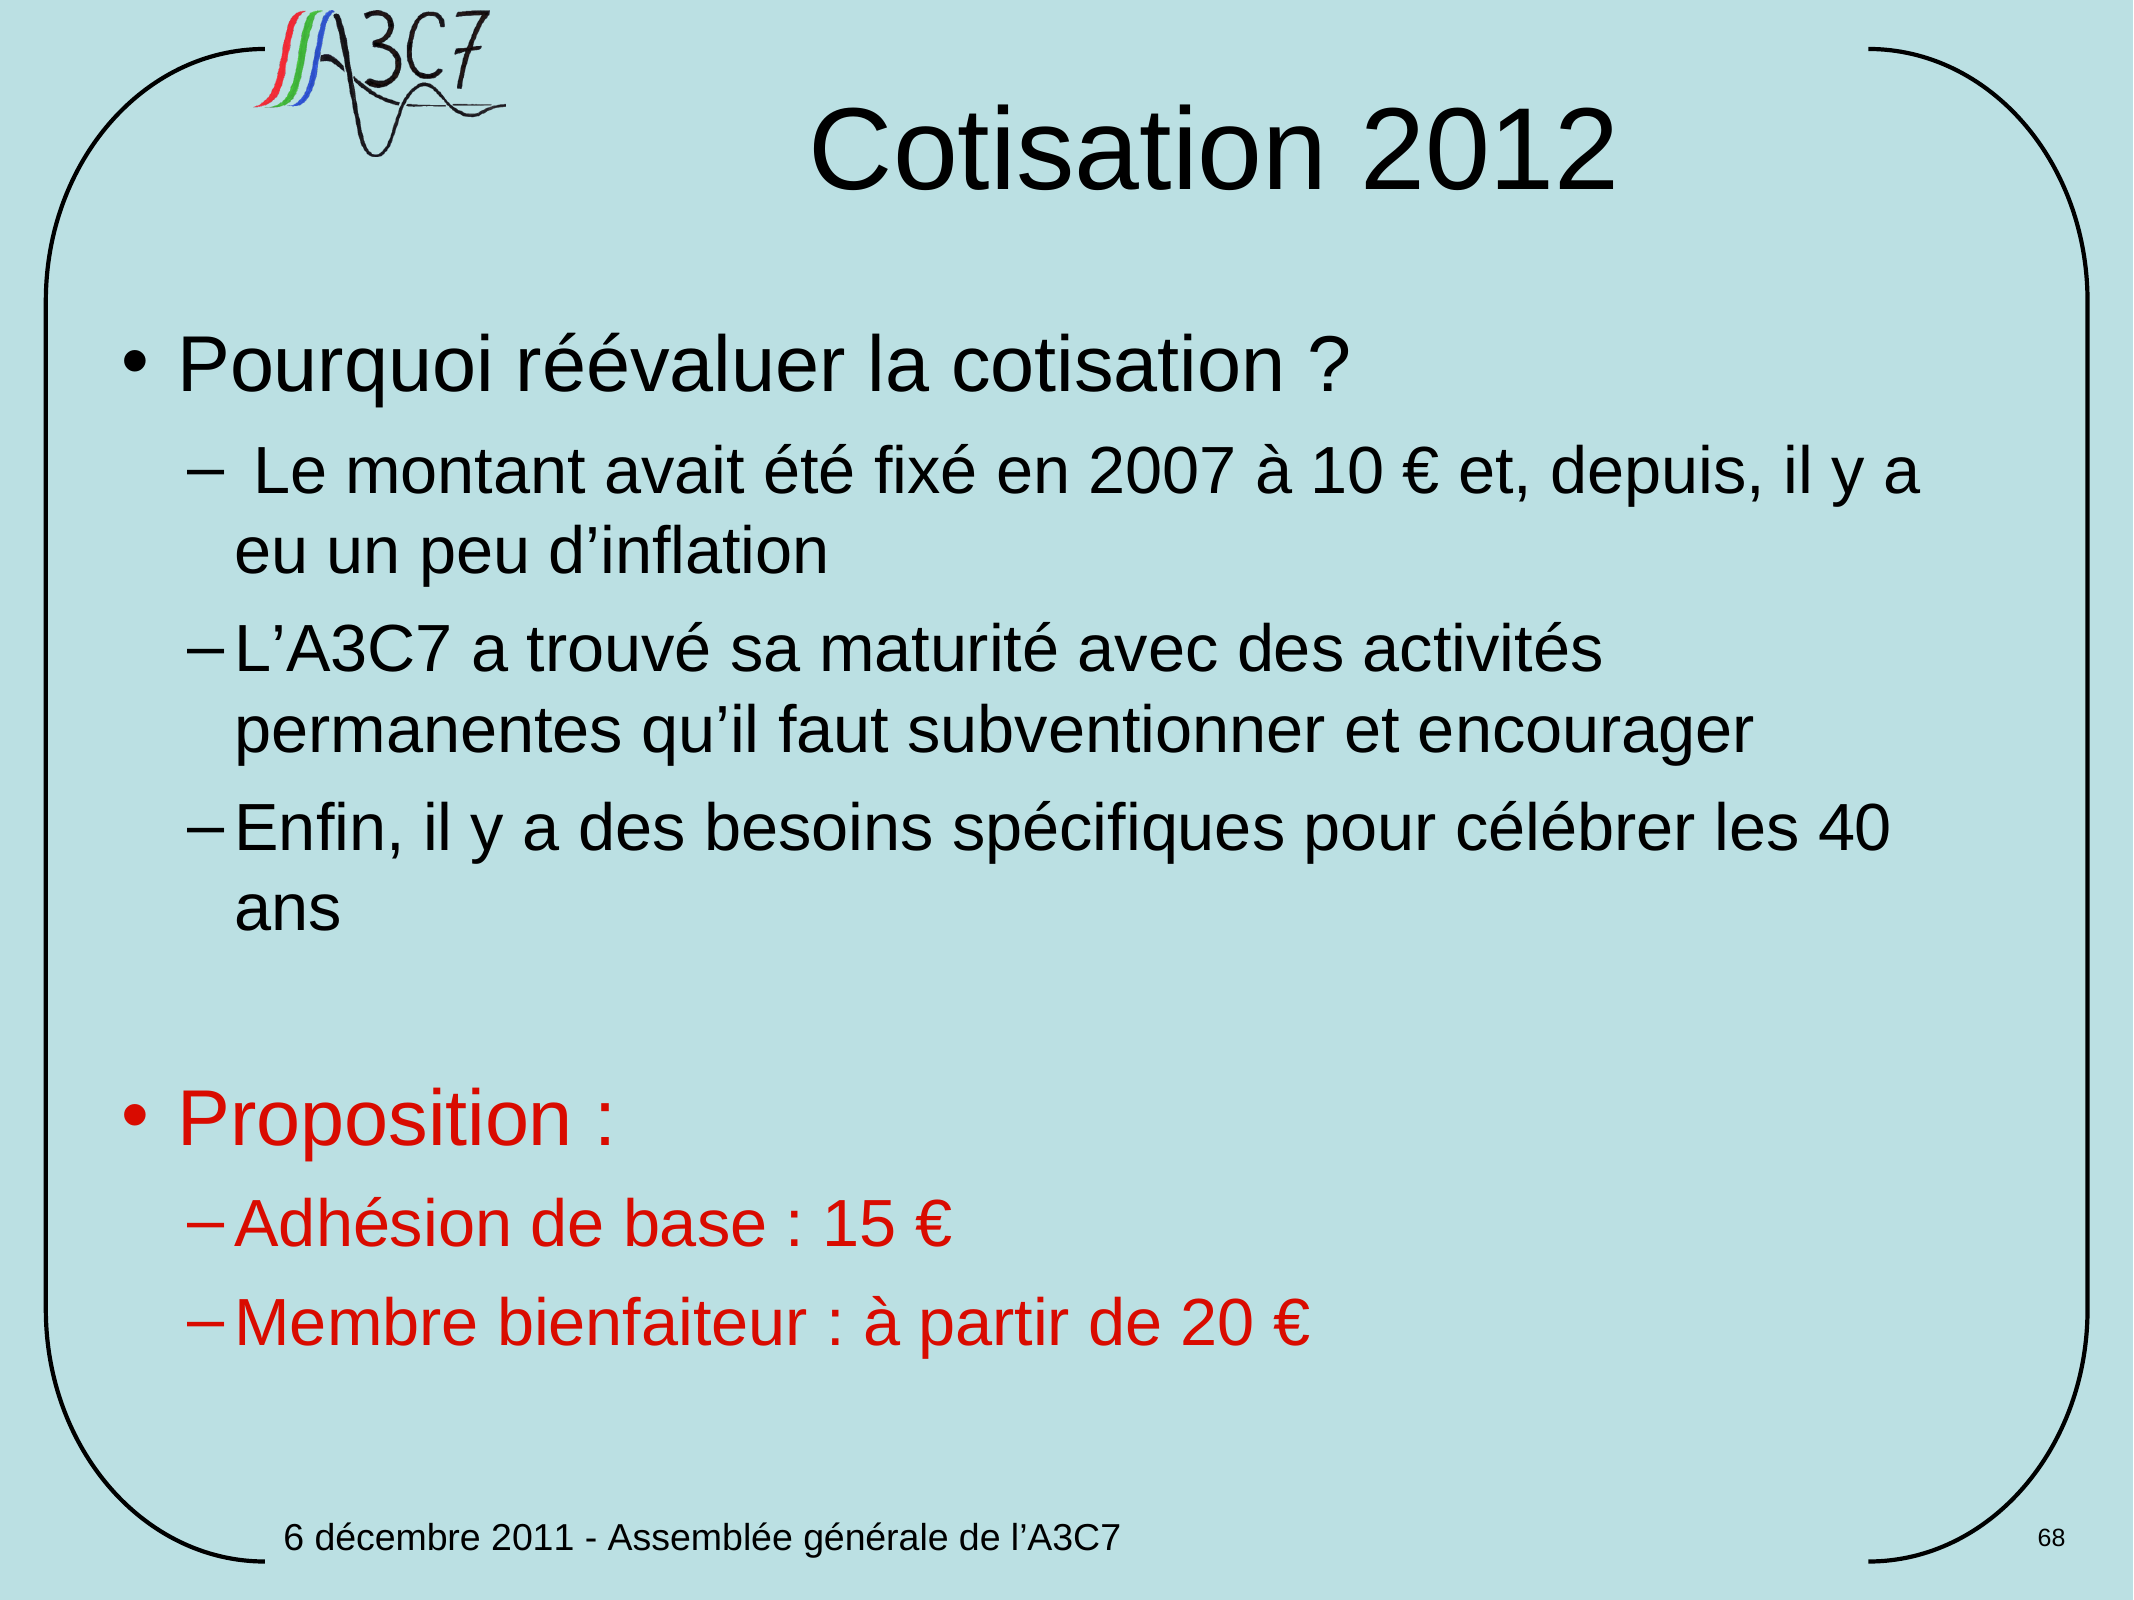

# Cotisation 2012
Pourquoi réévaluer la cotisation ?
 Le montant avait été fixé en 2007 à 10 € et, depuis, il y a eu un peu d’inflation
L’A3C7 a trouvé sa maturité avec des activités permanentes qu’il faut subventionner et encourager
Enfin, il y a des besoins spécifiques pour célébrer les 40 ans
Proposition :
Adhésion de base : 15 €
Membre bienfaiteur : à partir de 20 €
6 décembre 2011 - Assemblée générale de l’A3C7
68